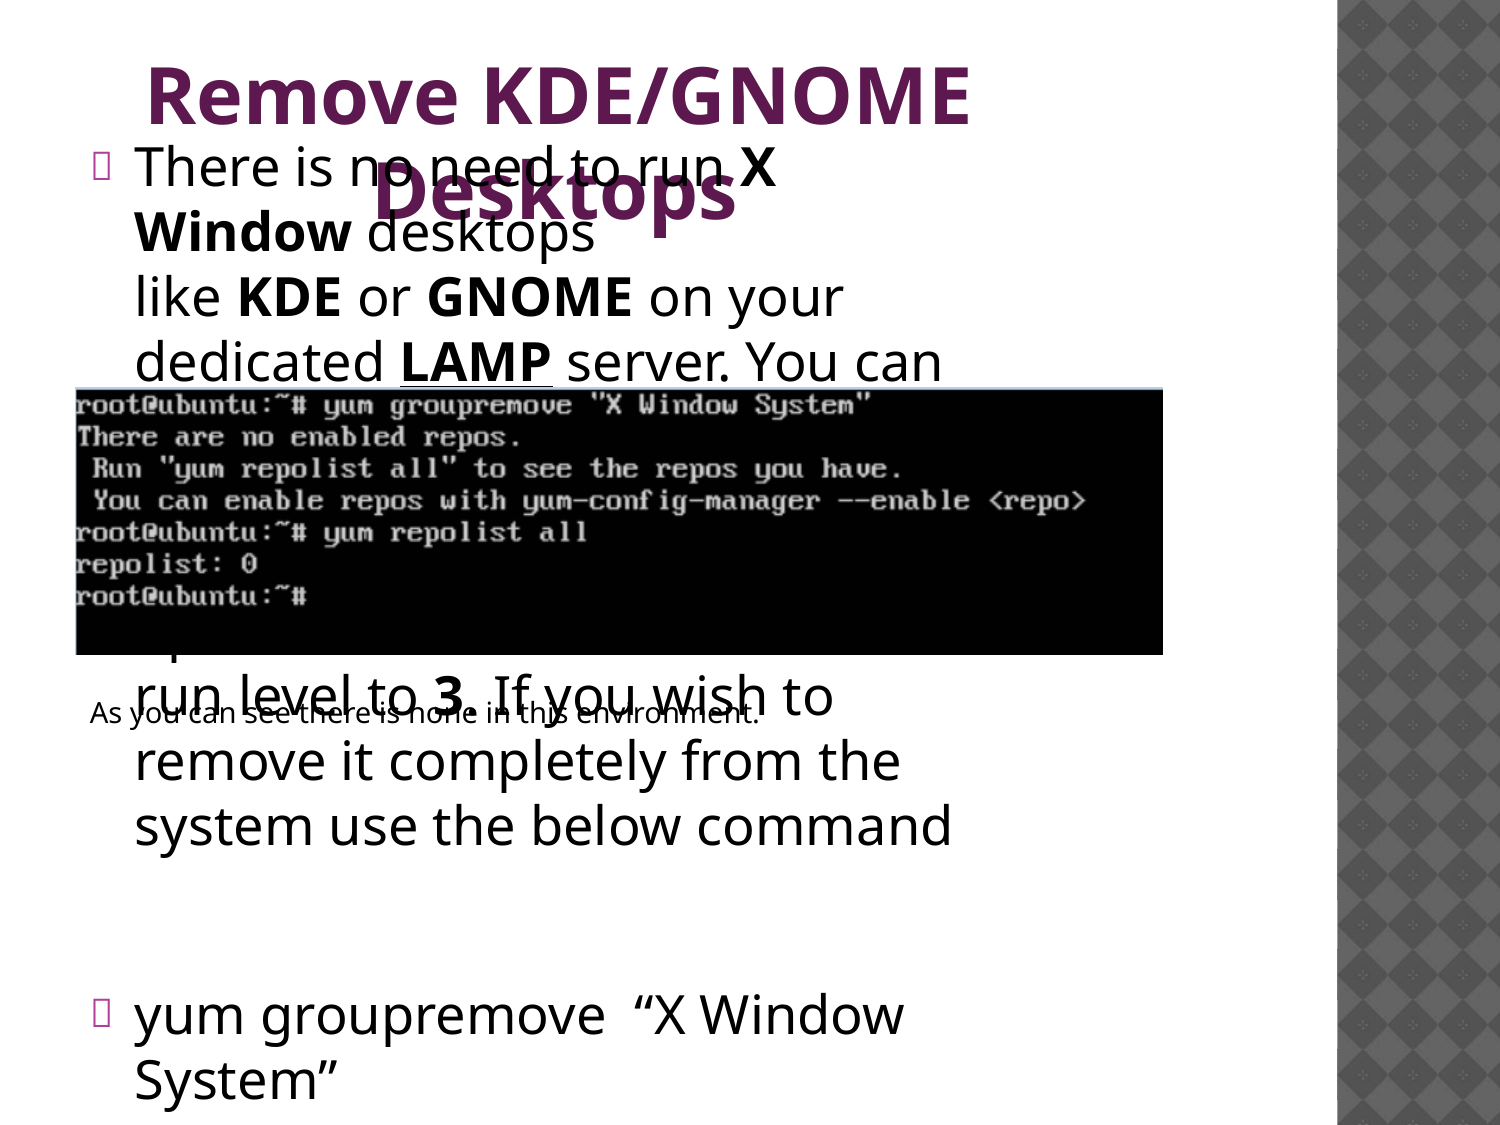

# Remove KDE/GNOME Desktops
There is no need to run X Window desktops like KDE or GNOME on your dedicated LAMP server. You can remove or disable them to increase security of server and performance. To disable simple open the file ‘/etc/inittab‘ and set run level to 3. If you wish to remove it completely from the system use the below command
yum groupremove “X Window System”
As you can see there is none in this environment.